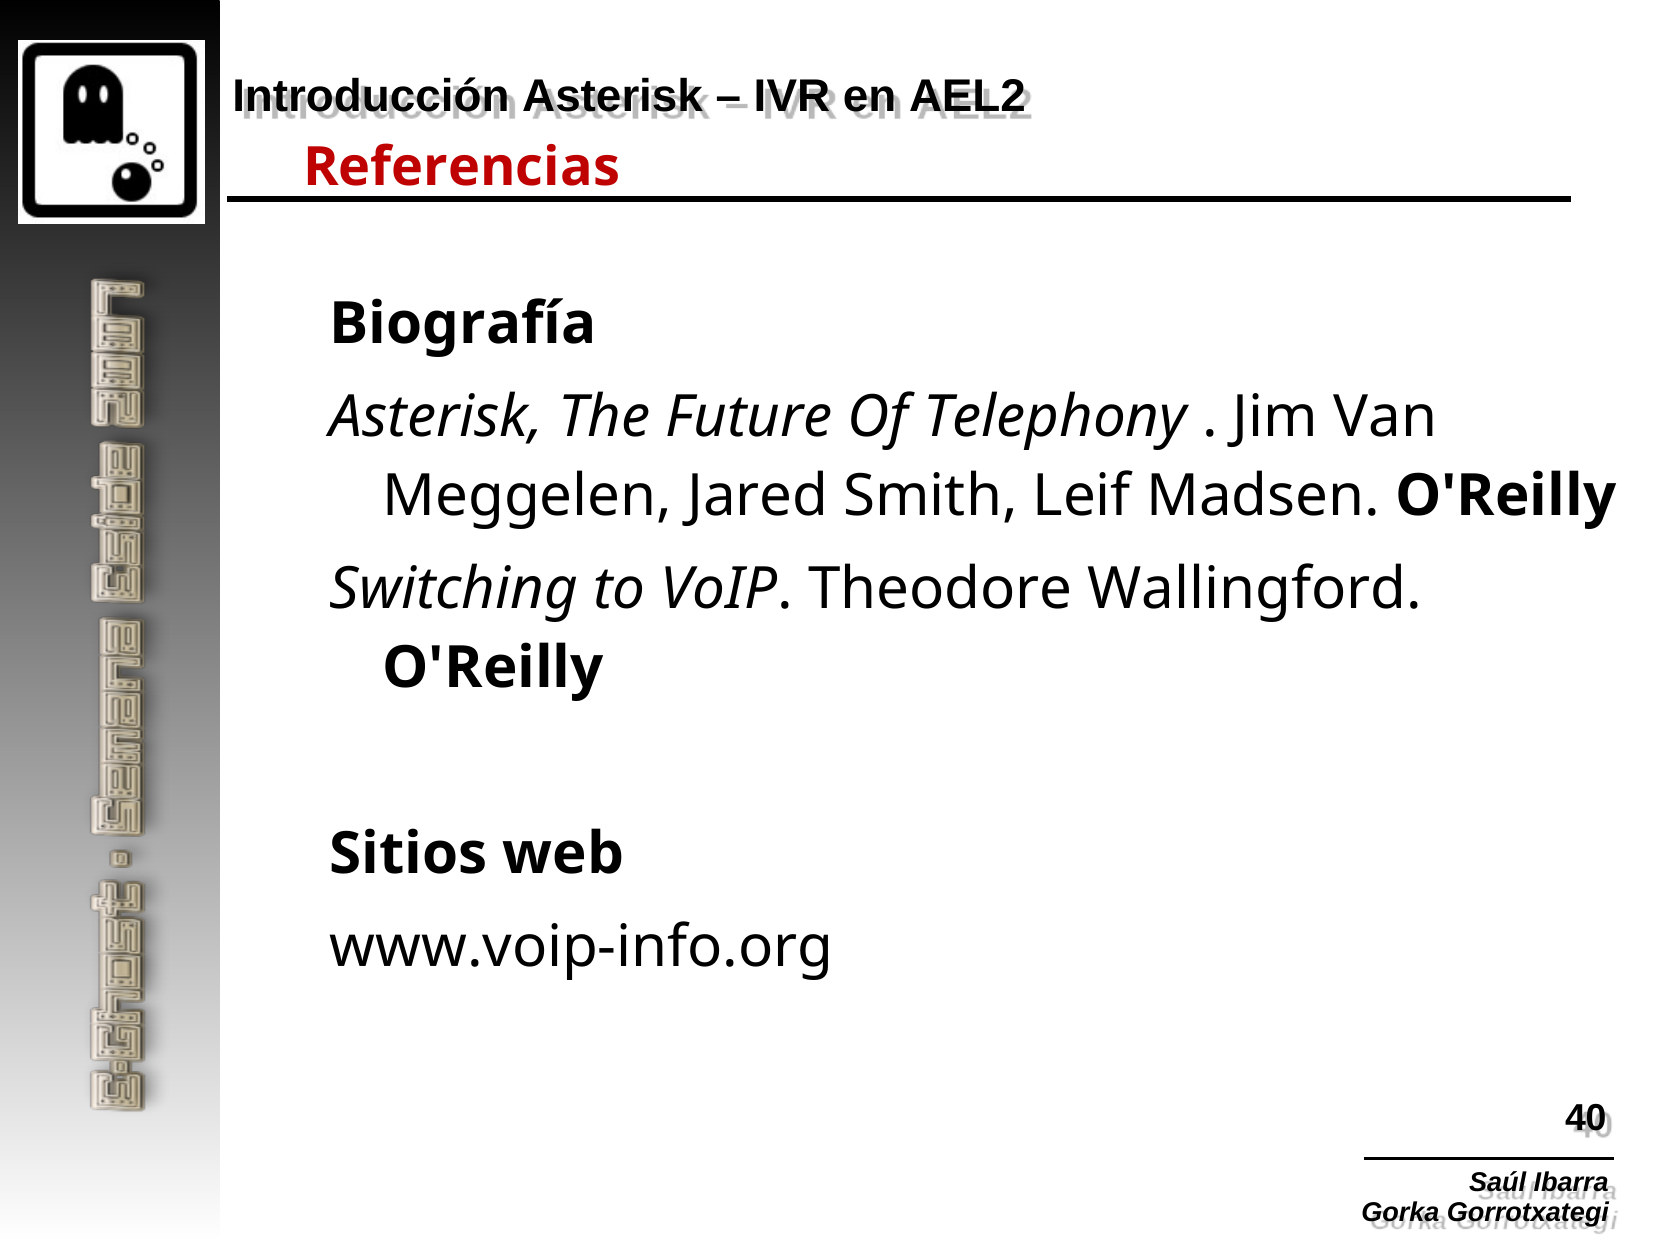

Referencias
# Biografía
Asterisk, The Future Of Telephony . Jim Van Meggelen, Jared Smith, Leif Madsen. O'Reilly
Switching to VoIP. Theodore Wallingford. O'Reilly
Sitios web
www.voip-info.org